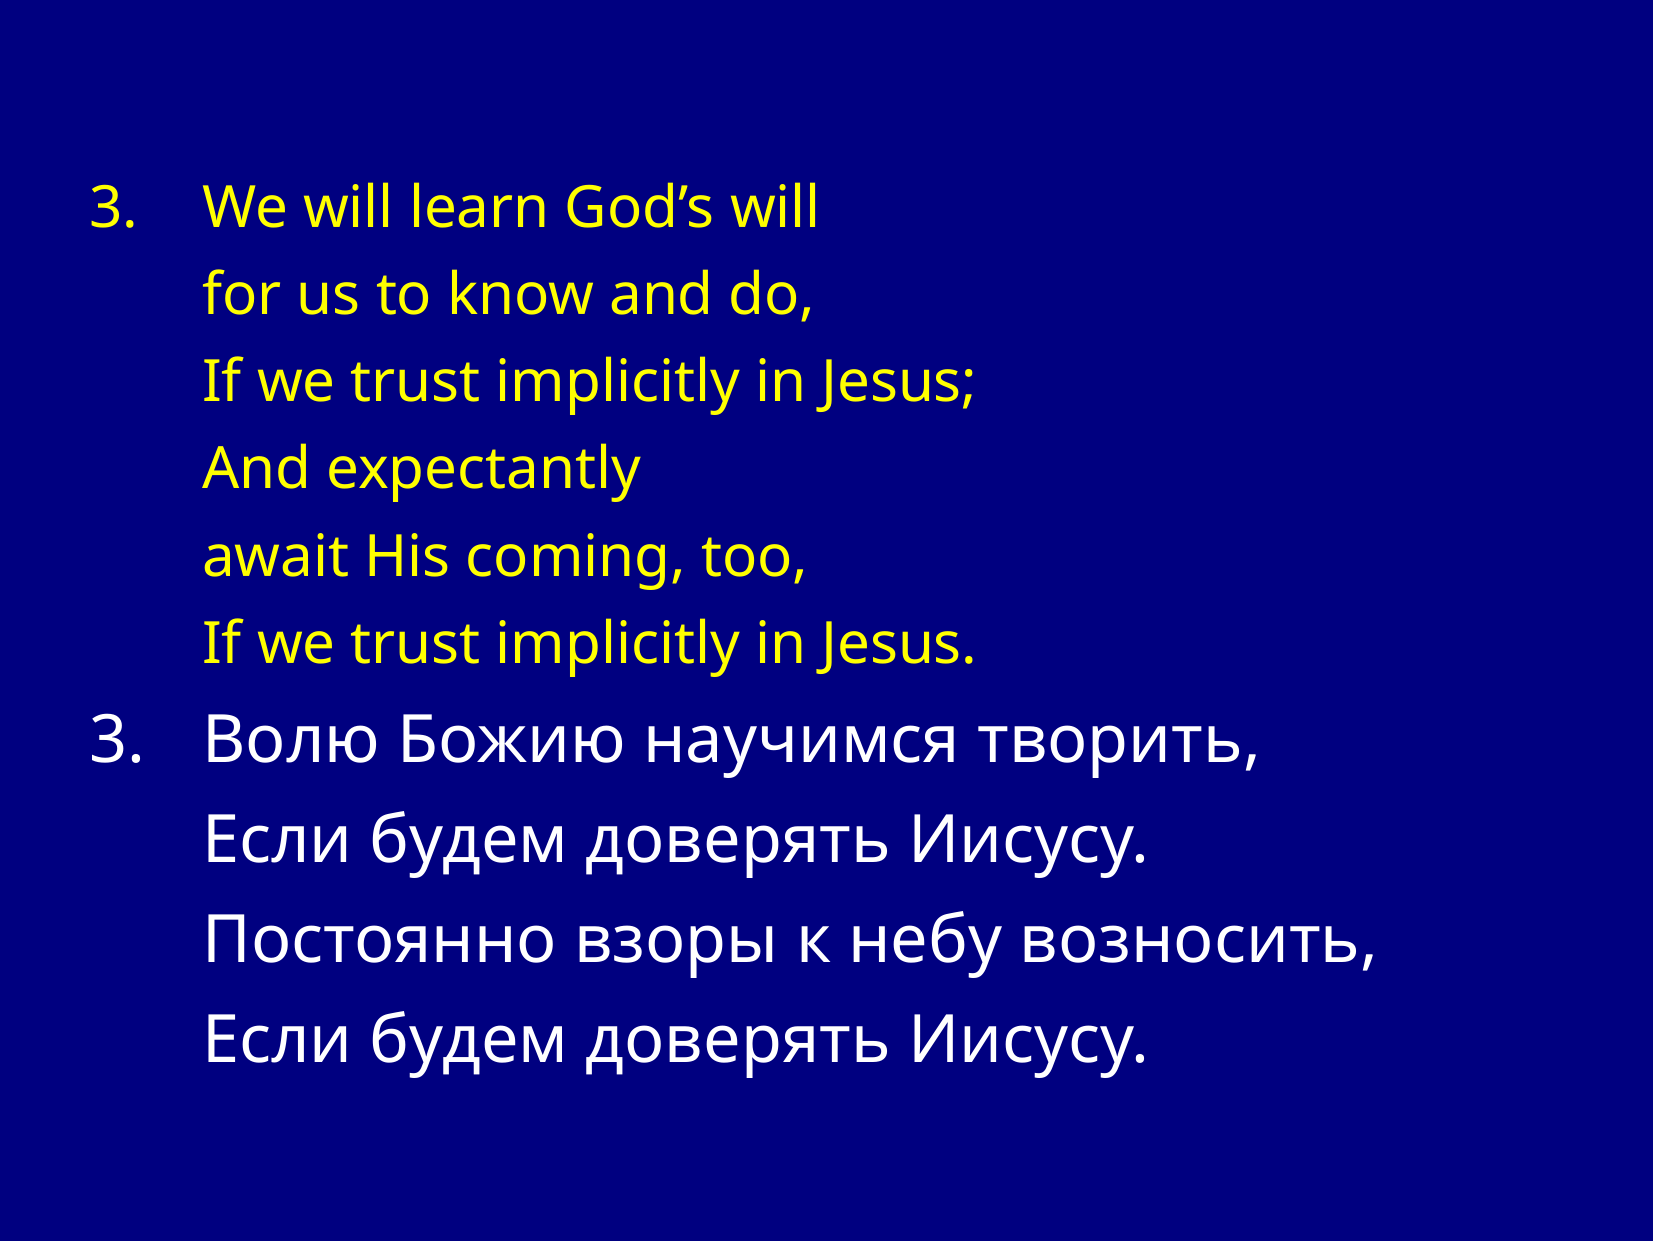

3.	We will learn God’s will
	for us to know and do,
	If we trust implicitly in Jesus;
	And expectantly
	await His coming, too,
	If we trust implicitly in Jesus.
3.	Волю Божию научимся творить,
	Если будем доверять Иисусу.
	Постоянно взоры к небу возносить,
	Если будем доверять Иисусу.